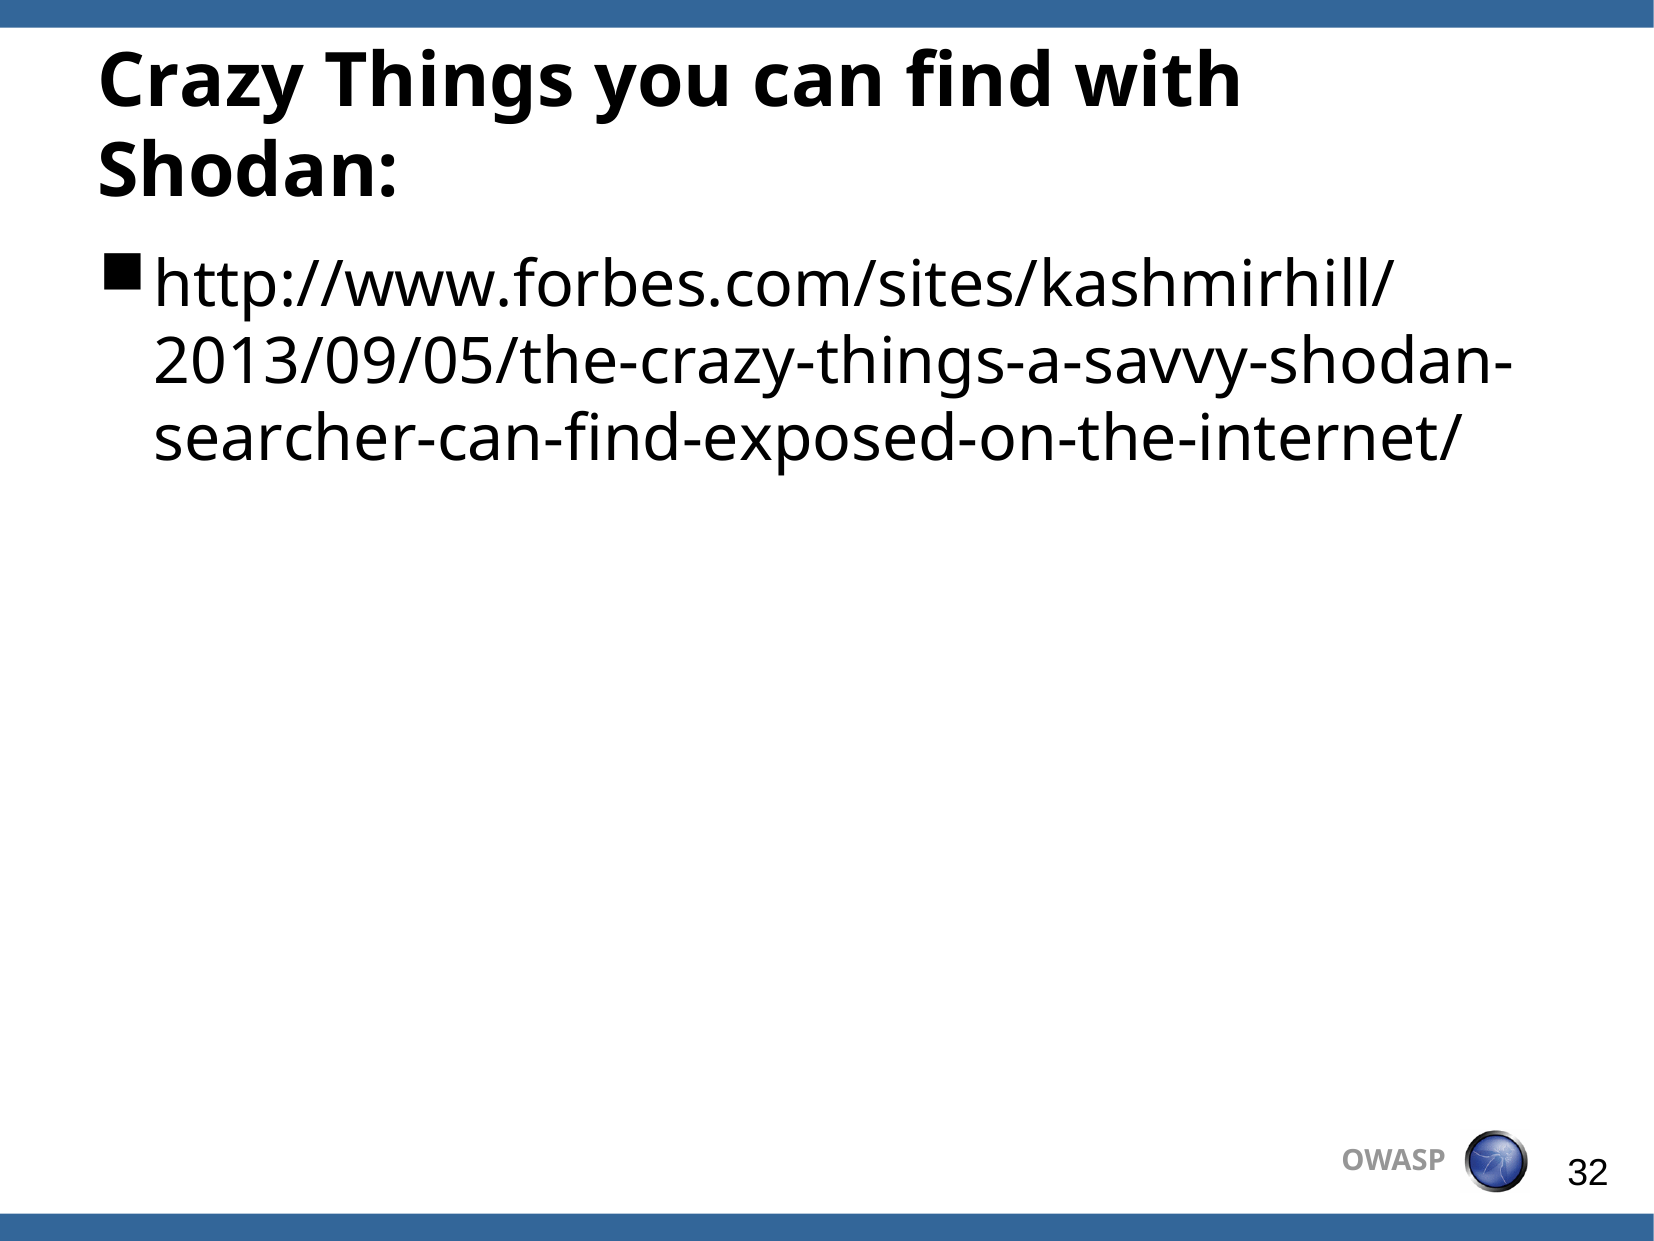

# Crazy Things you can find with Shodan:
http://www.forbes.com/sites/kashmirhill/2013/09/05/the-crazy-things-a-savvy-shodan-searcher-can-find-exposed-on-the-internet/
32